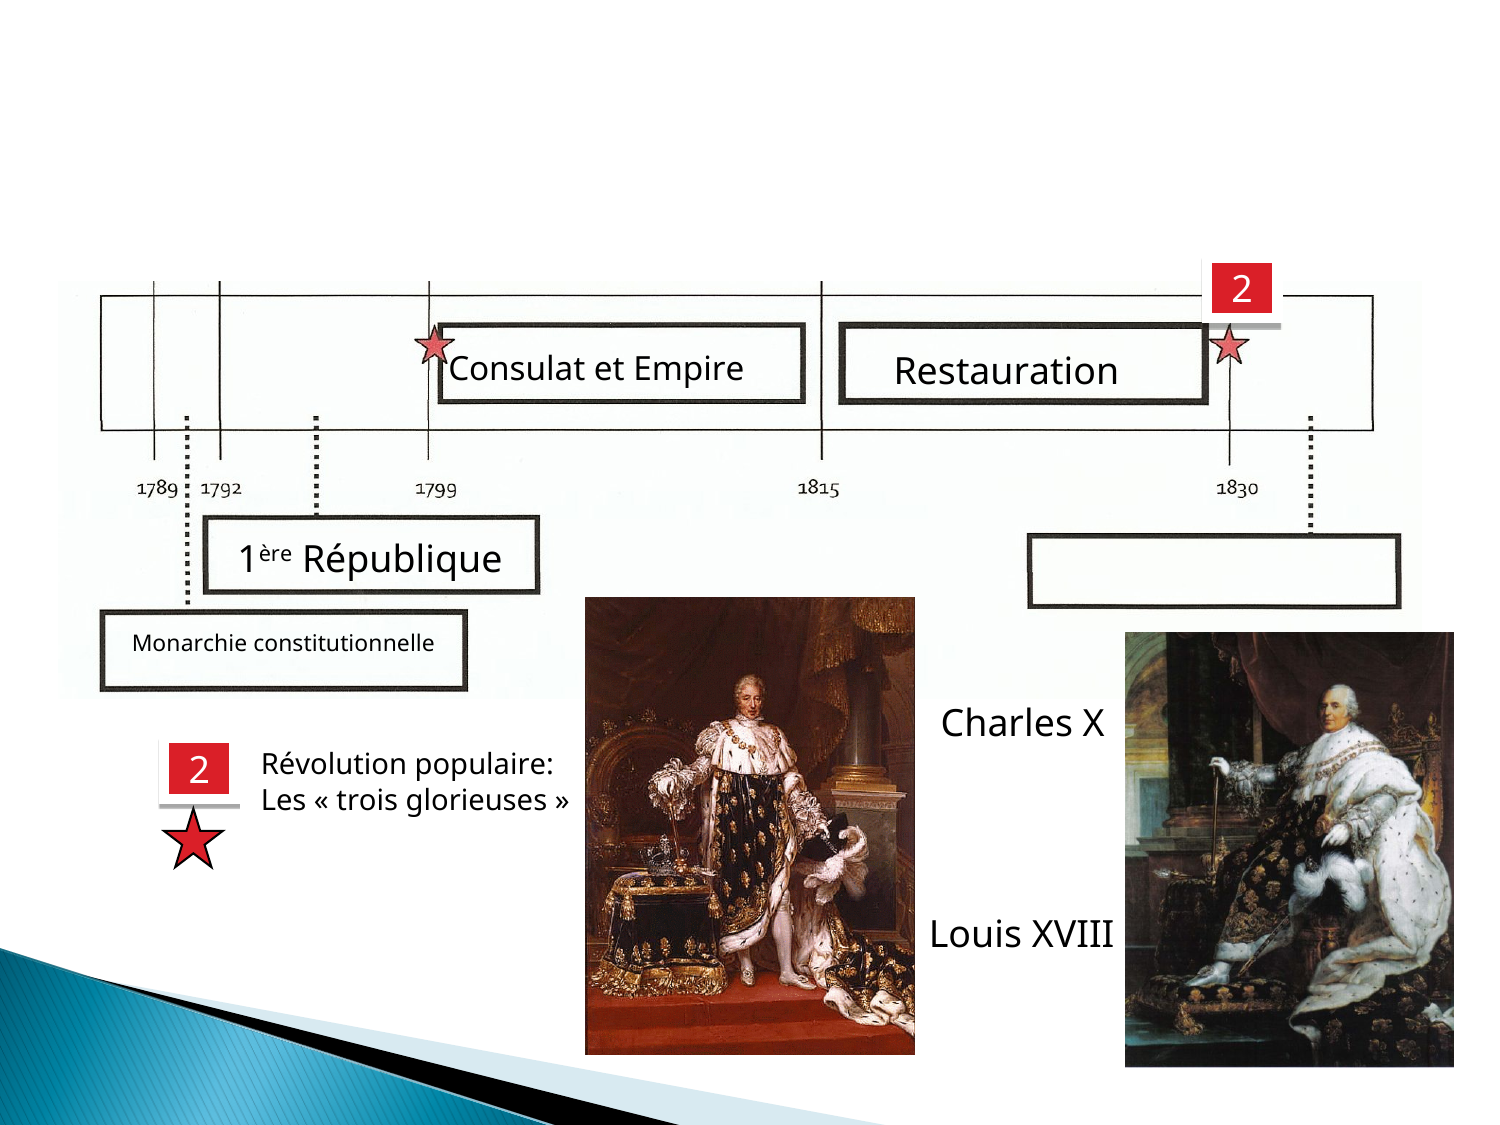

2
Consulat et Empire
Restauration
1ère République
Monarchie constitutionnelle
Charles X
2
Révolution populaire:
Les « trois glorieuses »
Louis XVIII